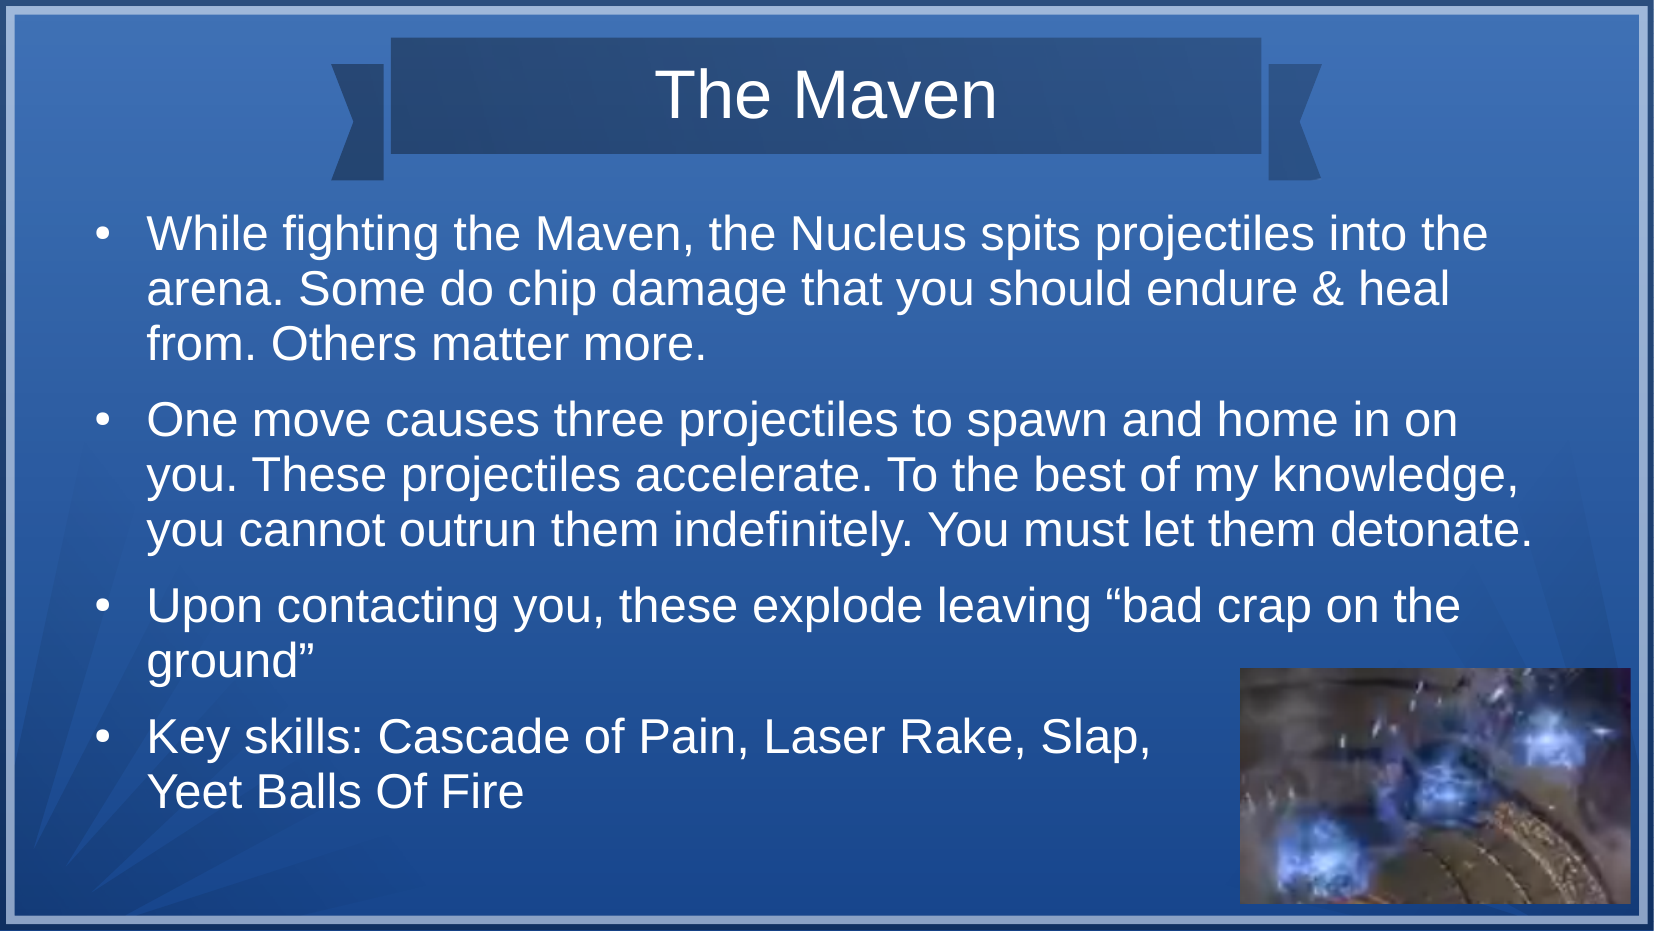

# The Maven
While fighting the Maven, the Nucleus spits projectiles into the arena. Some do chip damage that you should endure & heal from. Others matter more.
One move causes three projectiles to spawn and home in on you. These projectiles accelerate. To the best of my knowledge, you cannot outrun them indefinitely. You must let them detonate.
Upon contacting you, these explode leaving “bad crap on the ground”
Key skills: Cascade of Pain, Laser Rake, Slap, Yeet Balls Of Fire